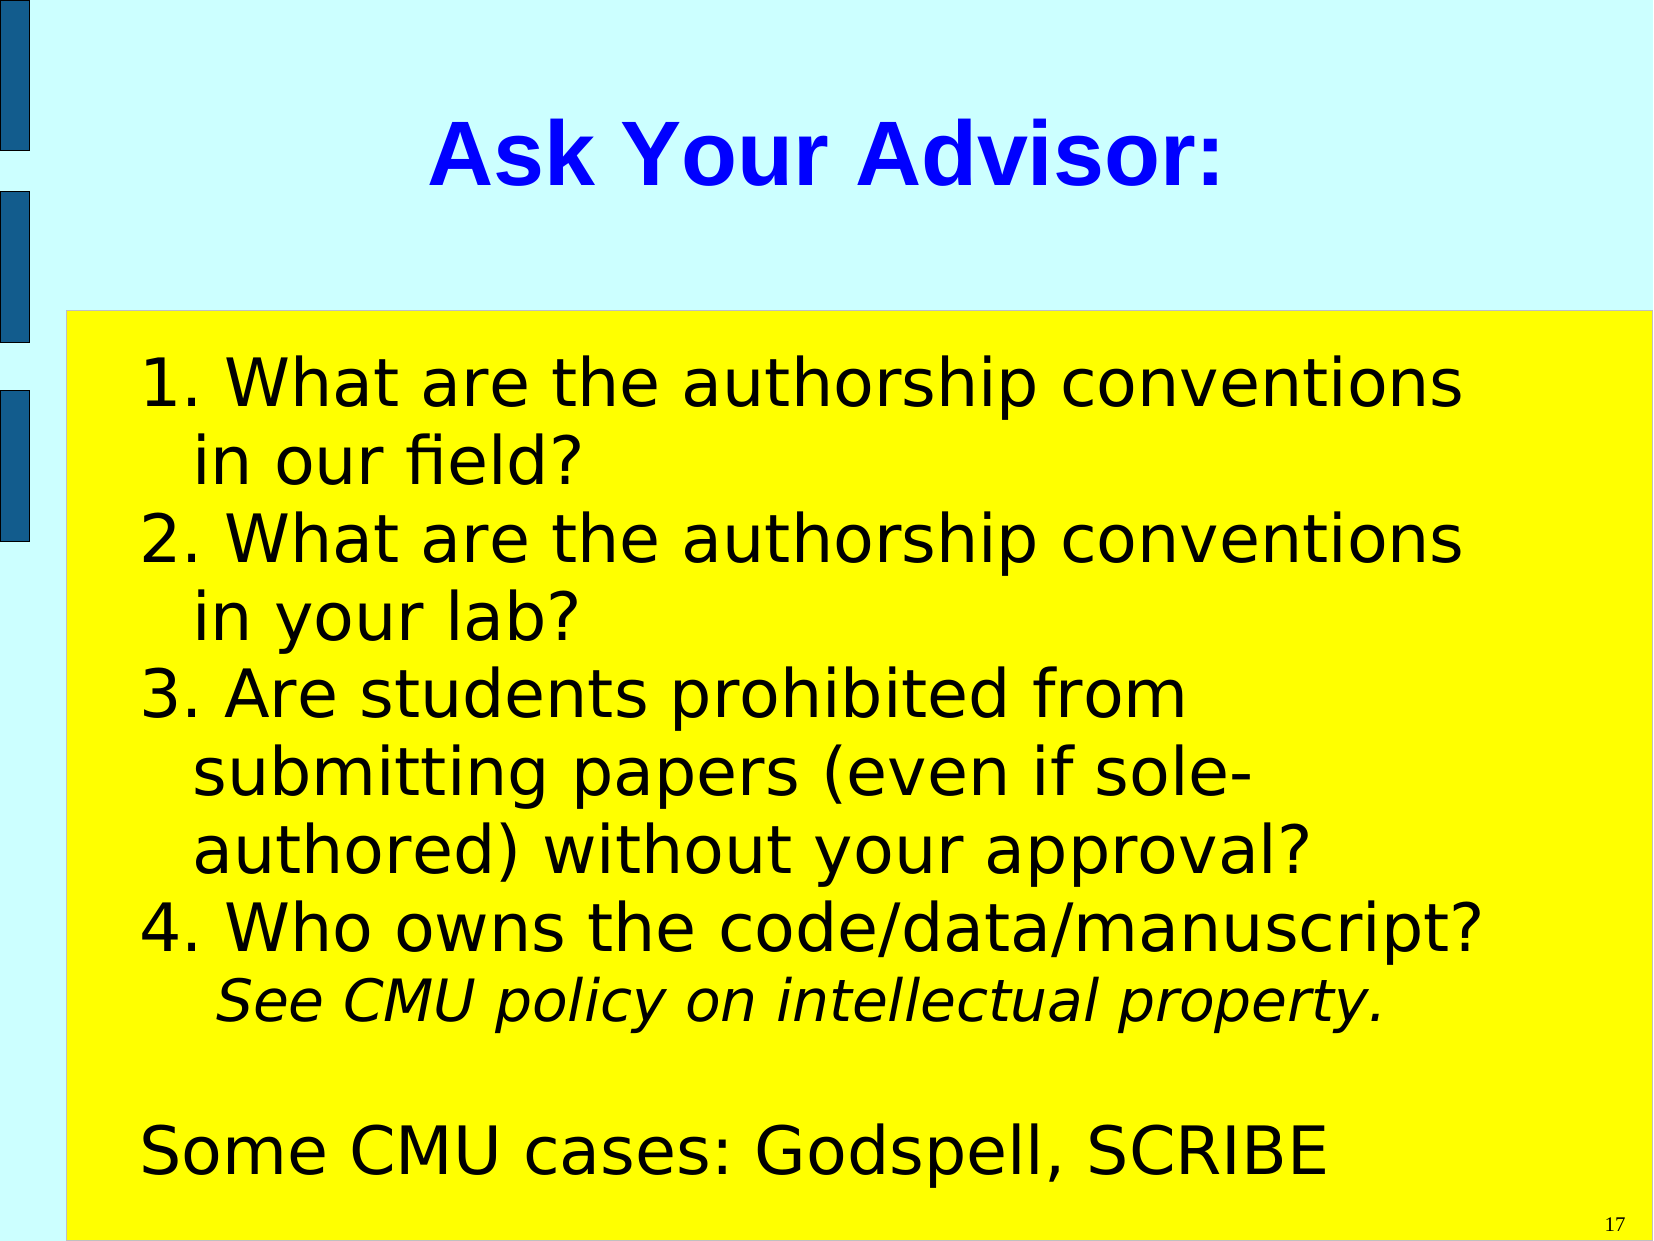

# Ask Your Advisor:
1. What are the authorship conventions in our field?
2. What are the authorship conventions in your lab?
3. Are students prohibited from submitting papers (even if sole-authored) without your approval?
4. Who owns the code/data/manuscript?
See CMU policy on intellectual property.
Some CMU cases: Godspell, SCRIBE